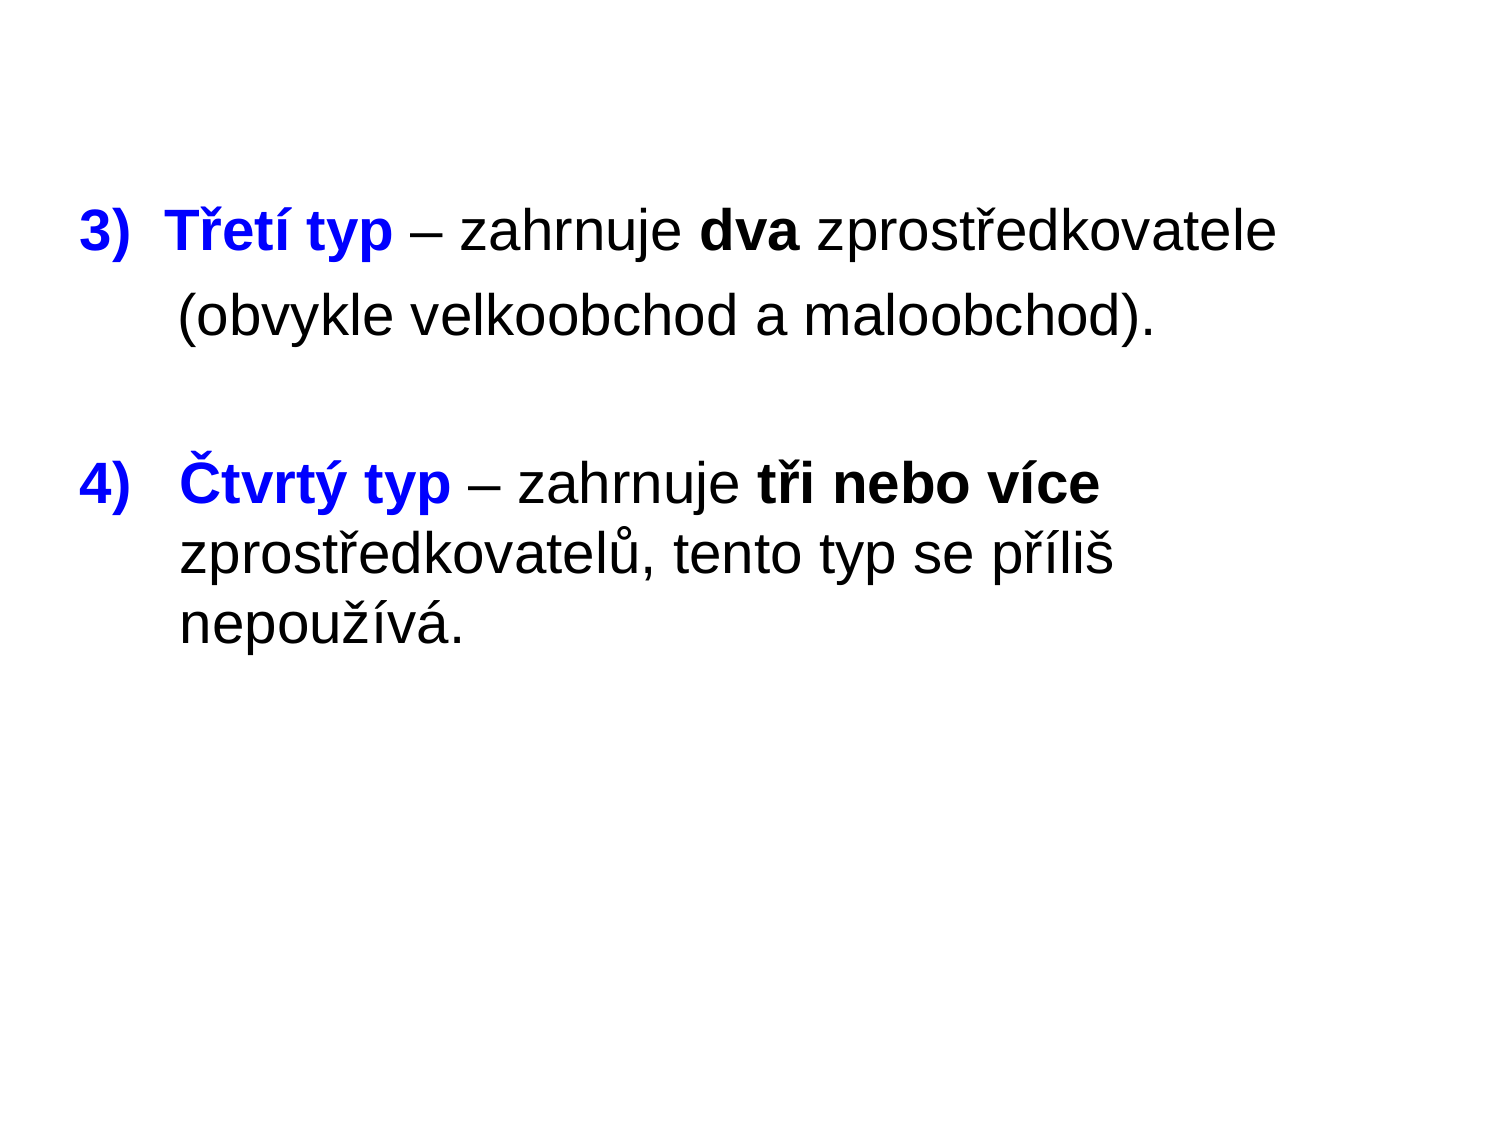

# 3) Třetí typ – zahrnuje dva zprostředkovatele
 (obvykle velkoobchod a maloobchod).
Čtvrtý typ – zahrnuje tři nebo více zprostředkovatelů, tento typ se příliš nepoužívá.